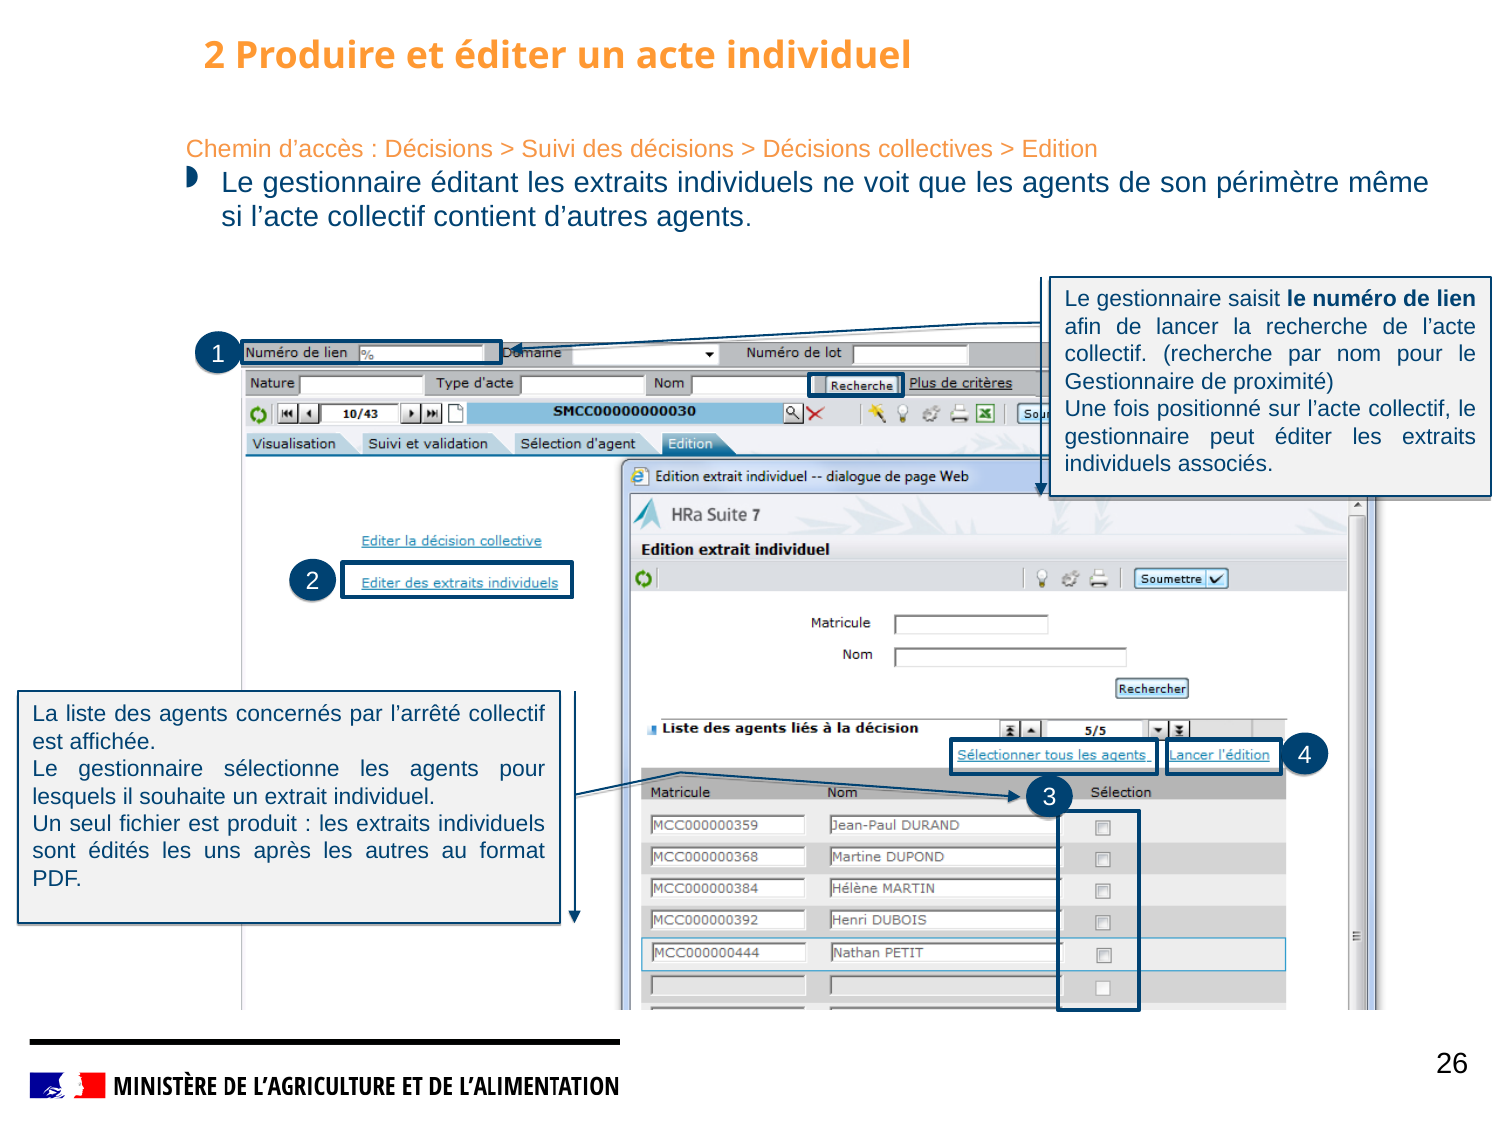

2 Produire et éditer un acte individuel
Chemin d’accès : Décisions > Suivi des décisions > Décisions collectives > Edition
Le gestionnaire éditant les extraits individuels ne voit que les agents de son périmètre même si l’acte collectif contient d’autres agents.
Le gestionnaire saisit le numéro de lien afin de lancer la recherche de l’acte collectif. (recherche par nom pour le Gestionnaire de proximité)
Une fois positionné sur l’acte collectif, le gestionnaire peut éditer les extraits individuels associés.
1
2
La liste des agents concernés par l’arrêté collectif est affichée.
Le gestionnaire sélectionne les agents pour lesquels il souhaite un extrait individuel.
Un seul fichier est produit : les extraits individuels sont édités les uns après les autres au format PDF.
4
3